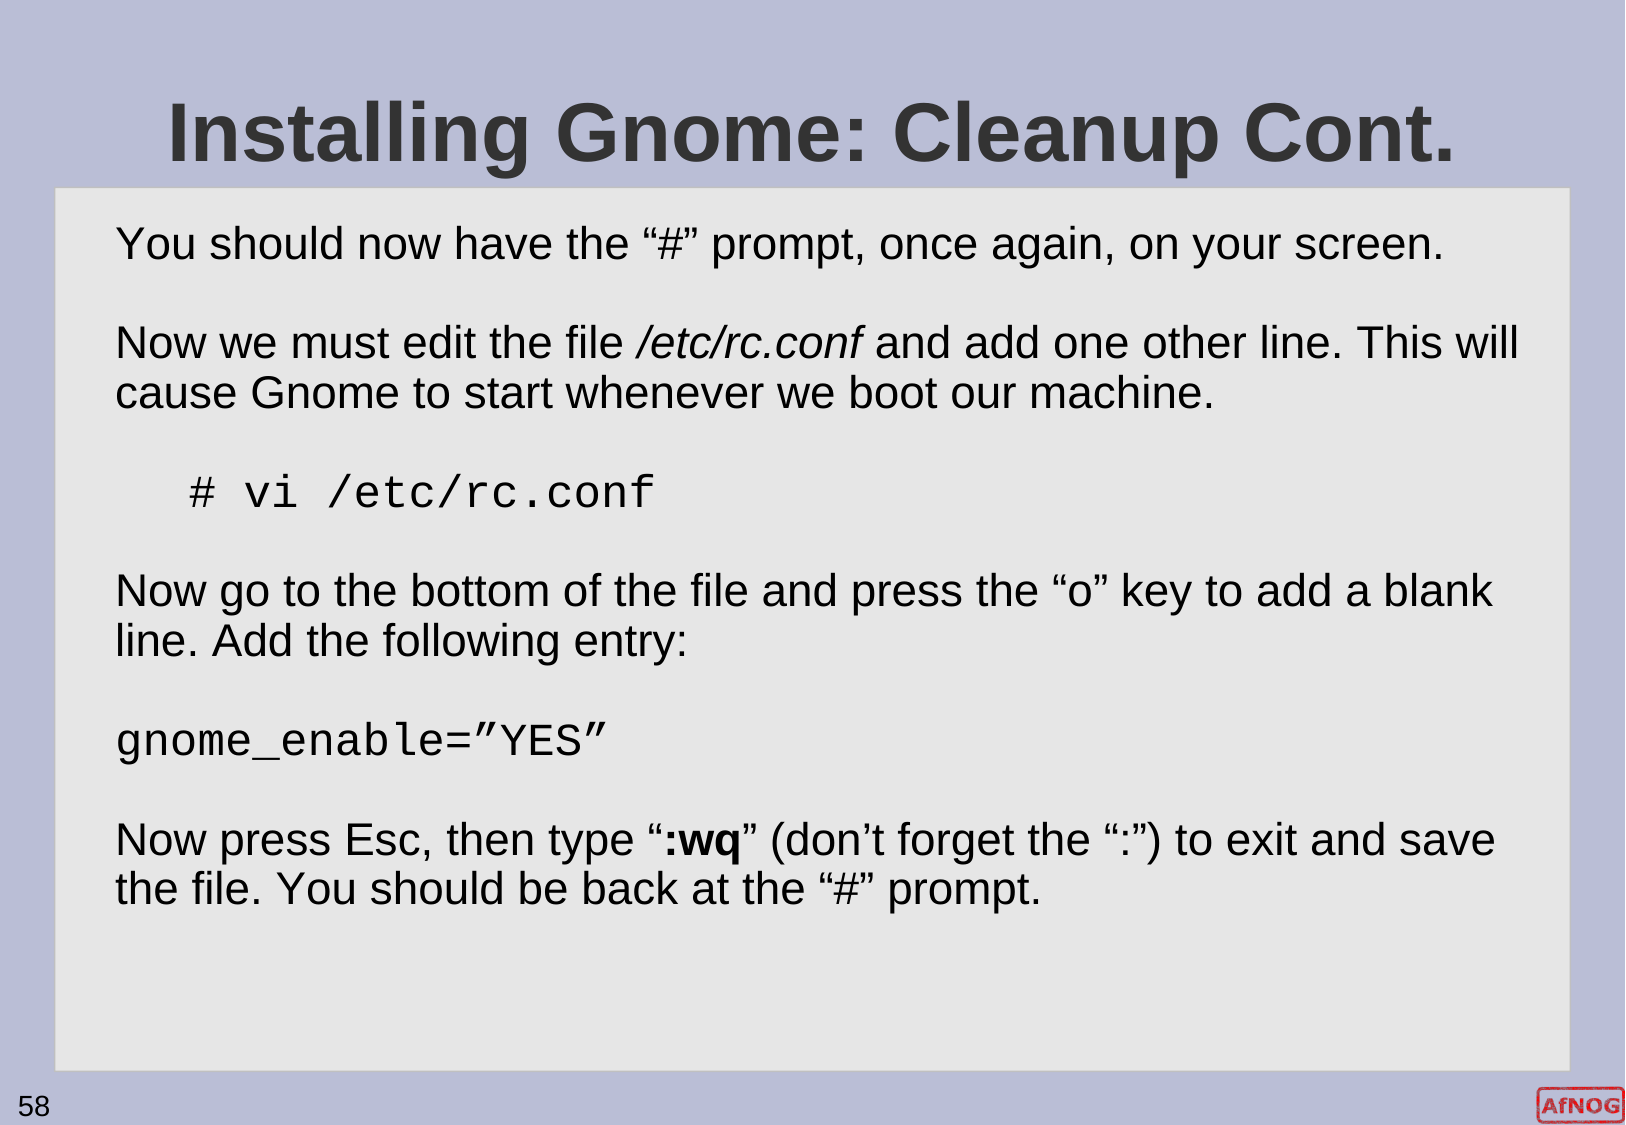

Installing Gnome: Cleanup Cont.
You should now have the “#” prompt, once again, on your screen.
Now we must edit the file /etc/rc.conf and add one other line. This will cause Gnome to start whenever we boot our machine.
	# vi /etc/rc.conf
Now go to the bottom of the file and press the “o” key to add a blank line. Add the following entry:
gnome_enable=”YES”
Now press Esc, then type “:wq” (don’t forget the “:”) to exit and save the file. You should be back at the “#” prompt.